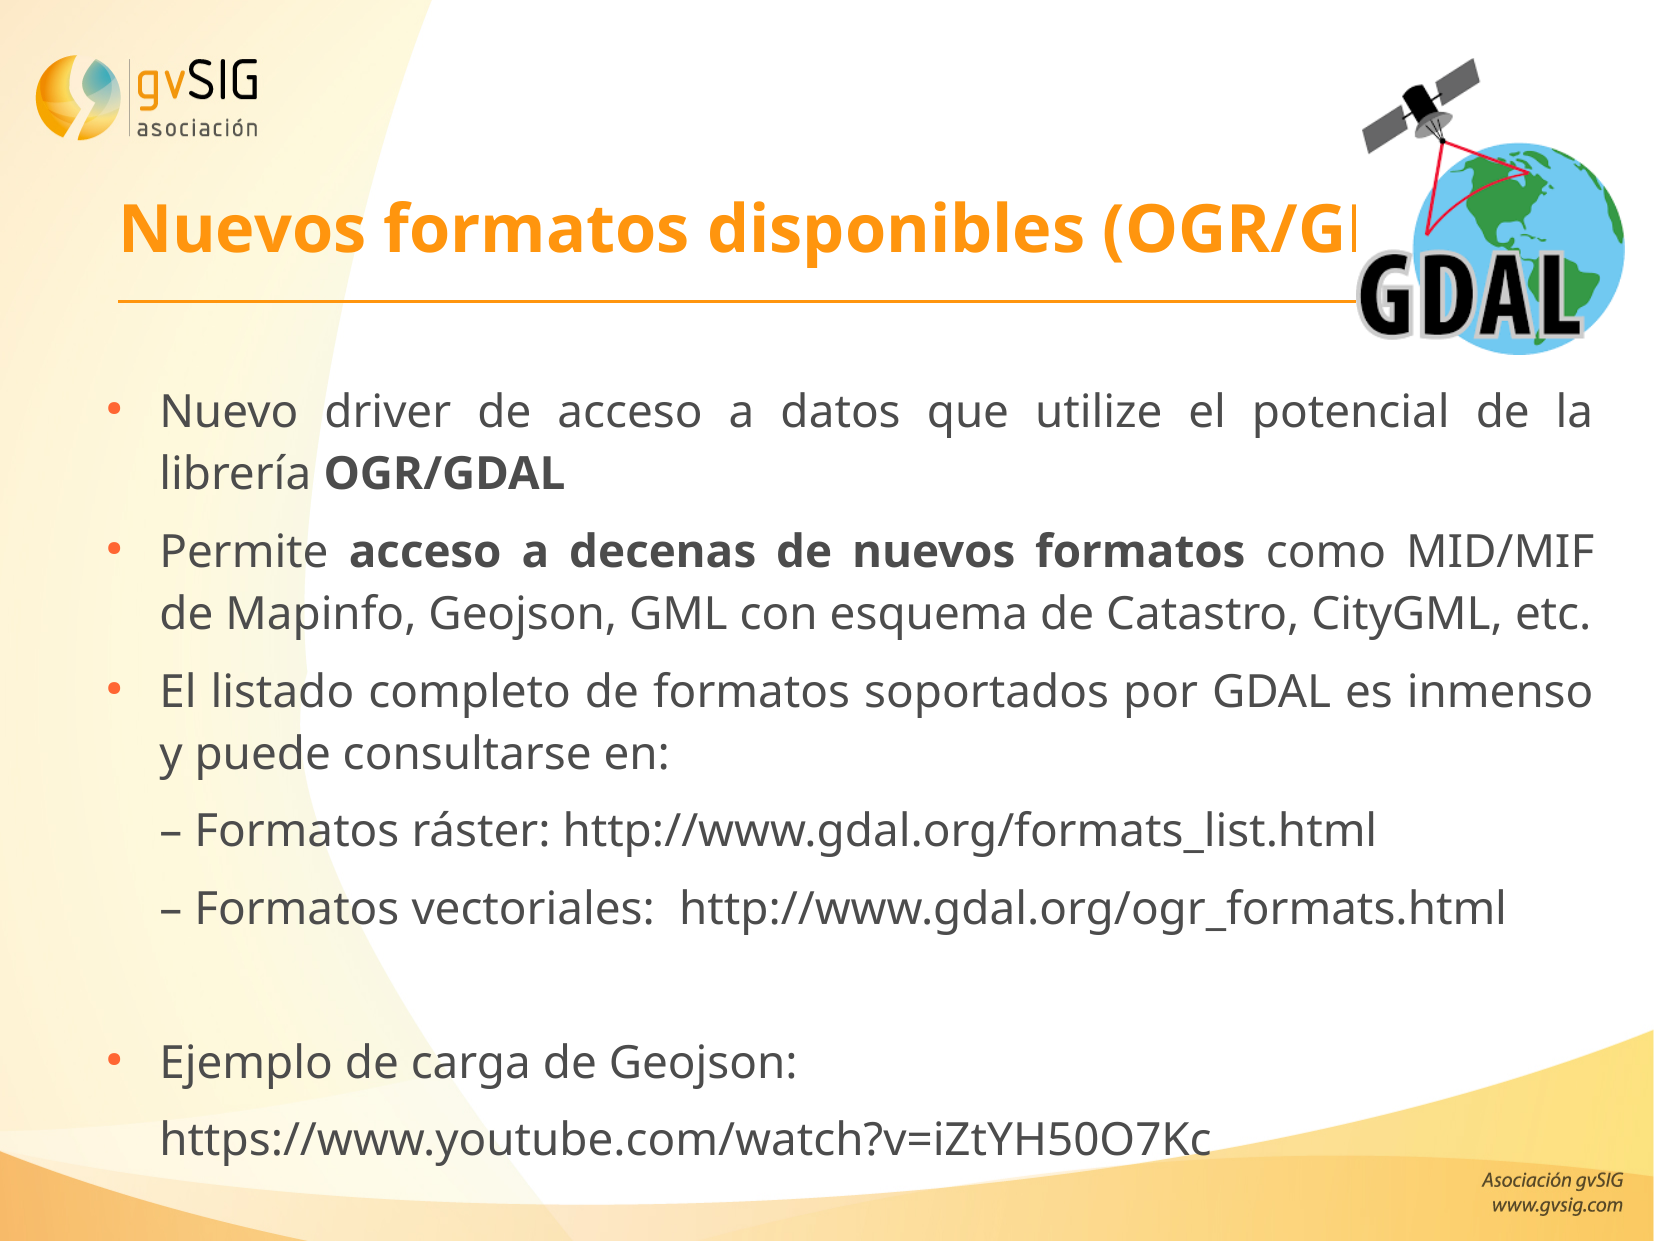

# Nuevos formatos disponibles (OGR/GDAL)
Nuevo driver de acceso a datos que utilize el potencial de la librería OGR/GDAL
Permite acceso a decenas de nuevos formatos como MID/MIF de Mapinfo, Geojson, GML con esquema de Catastro, CityGML, etc.
El listado completo de formatos soportados por GDAL es inmenso y puede consultarse en:
– Formatos ráster: http://www.gdal.org/formats_list.html
– Formatos vectoriales: http://www.gdal.org/ogr_formats.html
Ejemplo de carga de Geojson:
https://www.youtube.com/watch?v=iZtYH50O7Kc